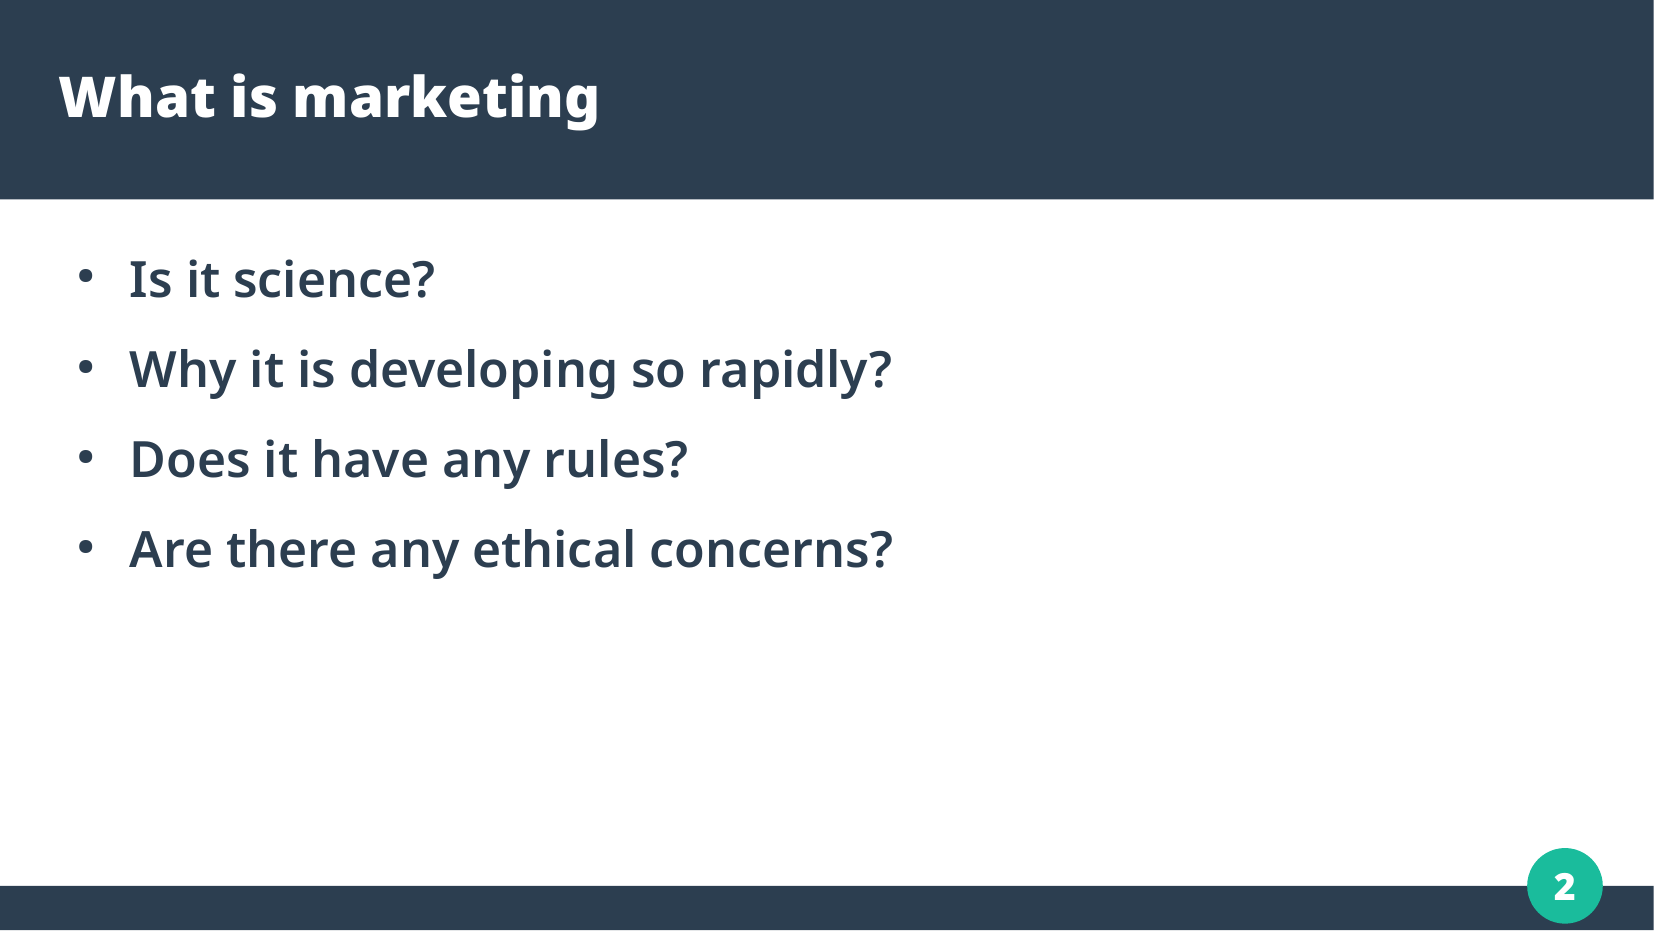

# What is marketing
Is it science?
Why it is developing so rapidly?
Does it have any rules?
Are there any ethical concerns?